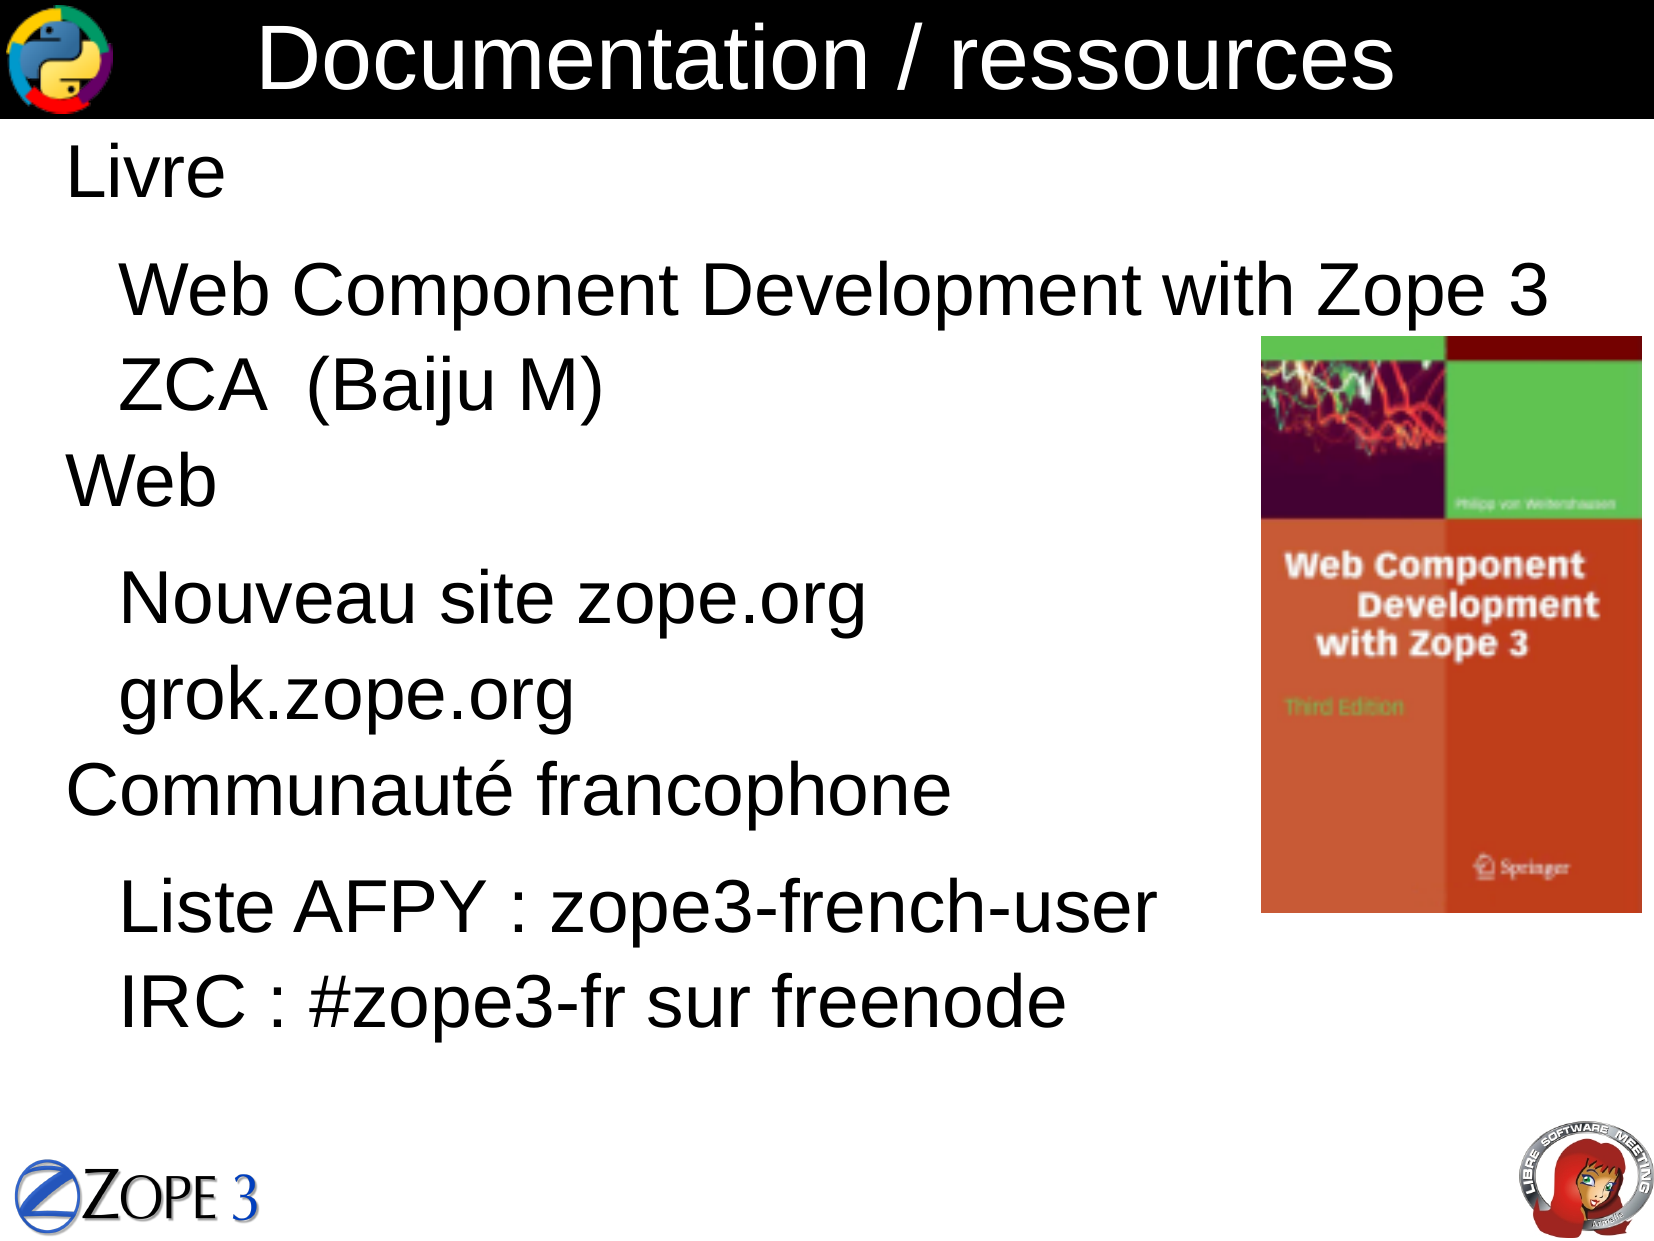

# Documentation / ressources
Livre
Web Component Development with Zope 3
ZCA (Baiju M)
Web
Nouveau site zope.org
grok.zope.org
Communauté francophone
Liste AFPY : zope3-french-user
IRC : #zope3-fr sur freenode